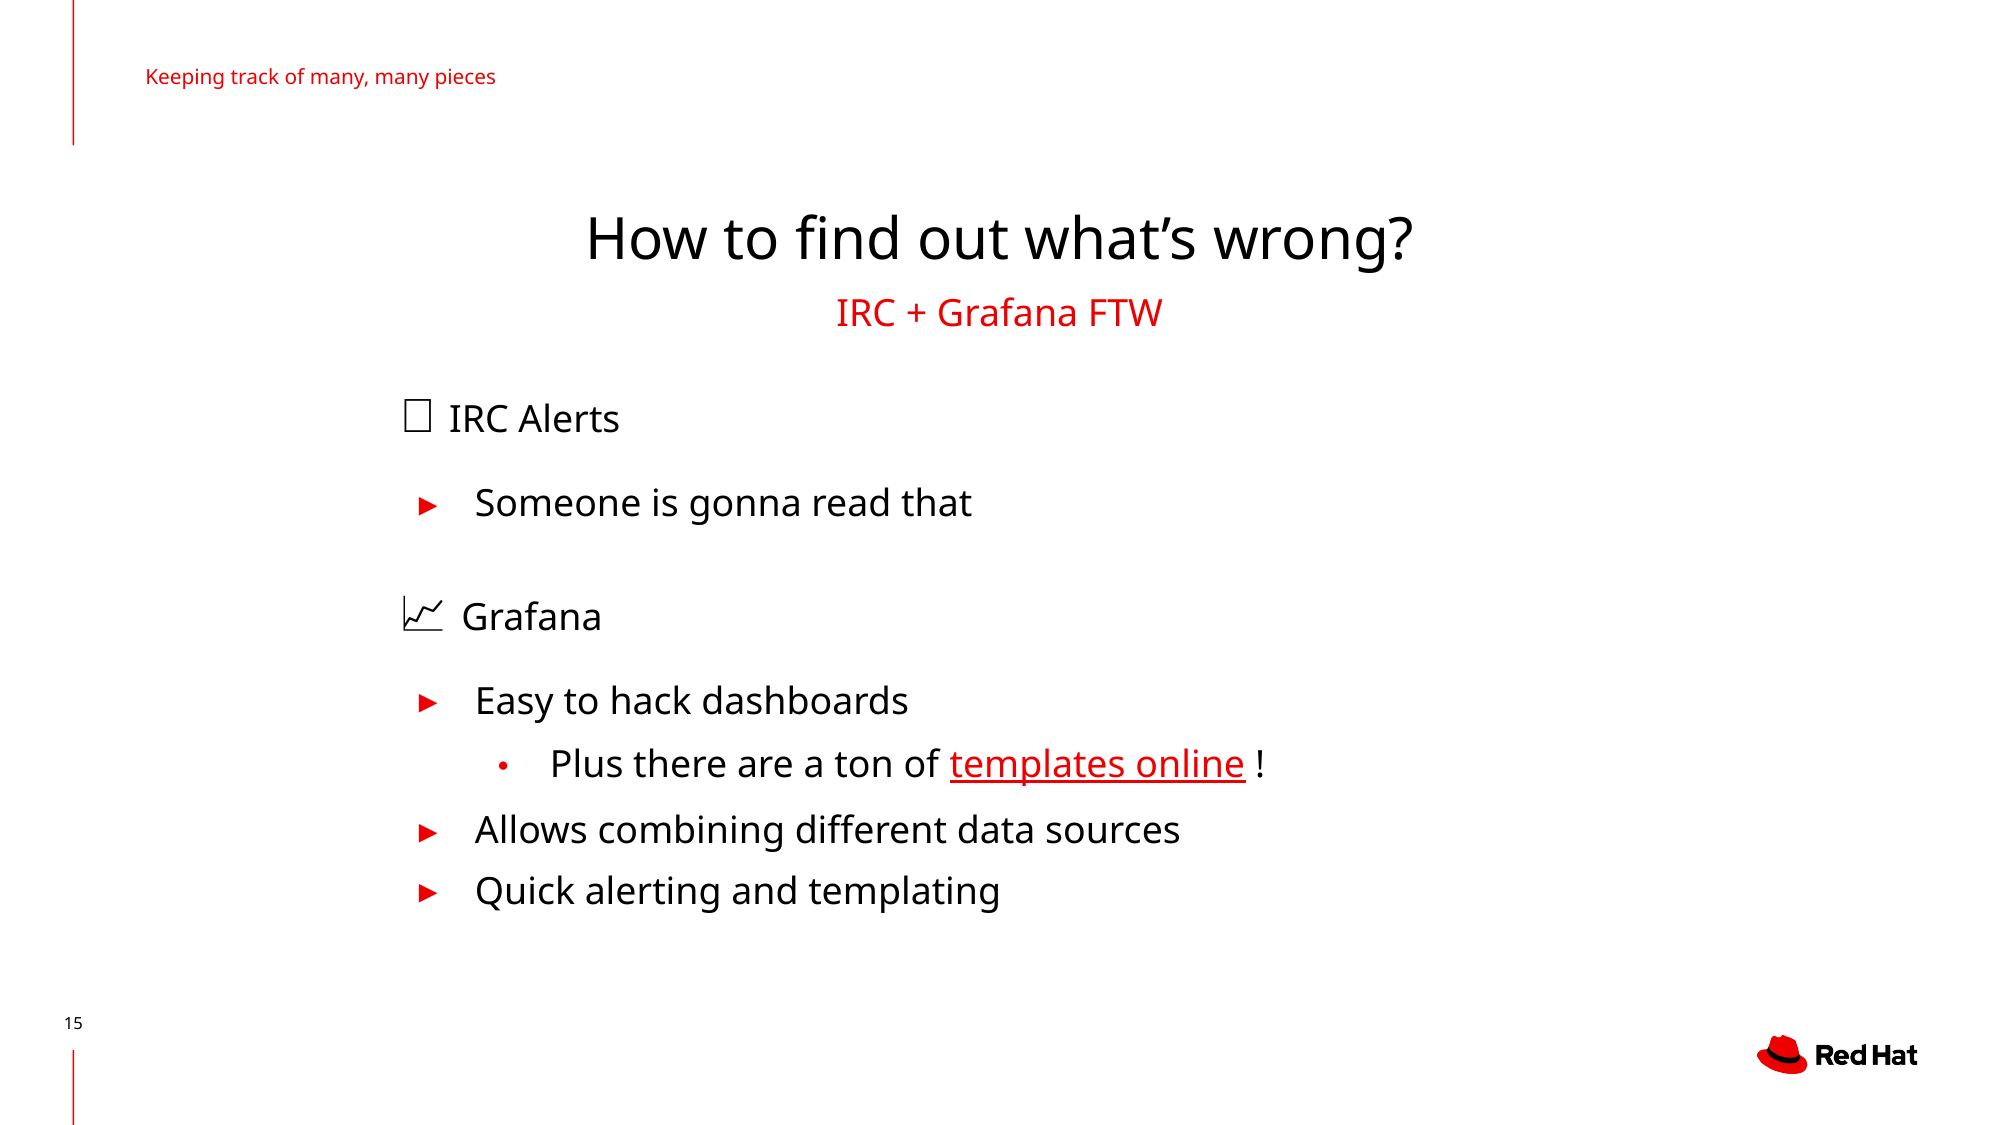

# Keeping track of many, many pieces
How to find out what’s wrong?
IRC + Grafana FTW
📨 IRC Alerts
Someone is gonna read that
📈 Grafana
Easy to hack dashboards
Plus there are a ton of templates online !
Allows combining different data sources
Quick alerting and templating